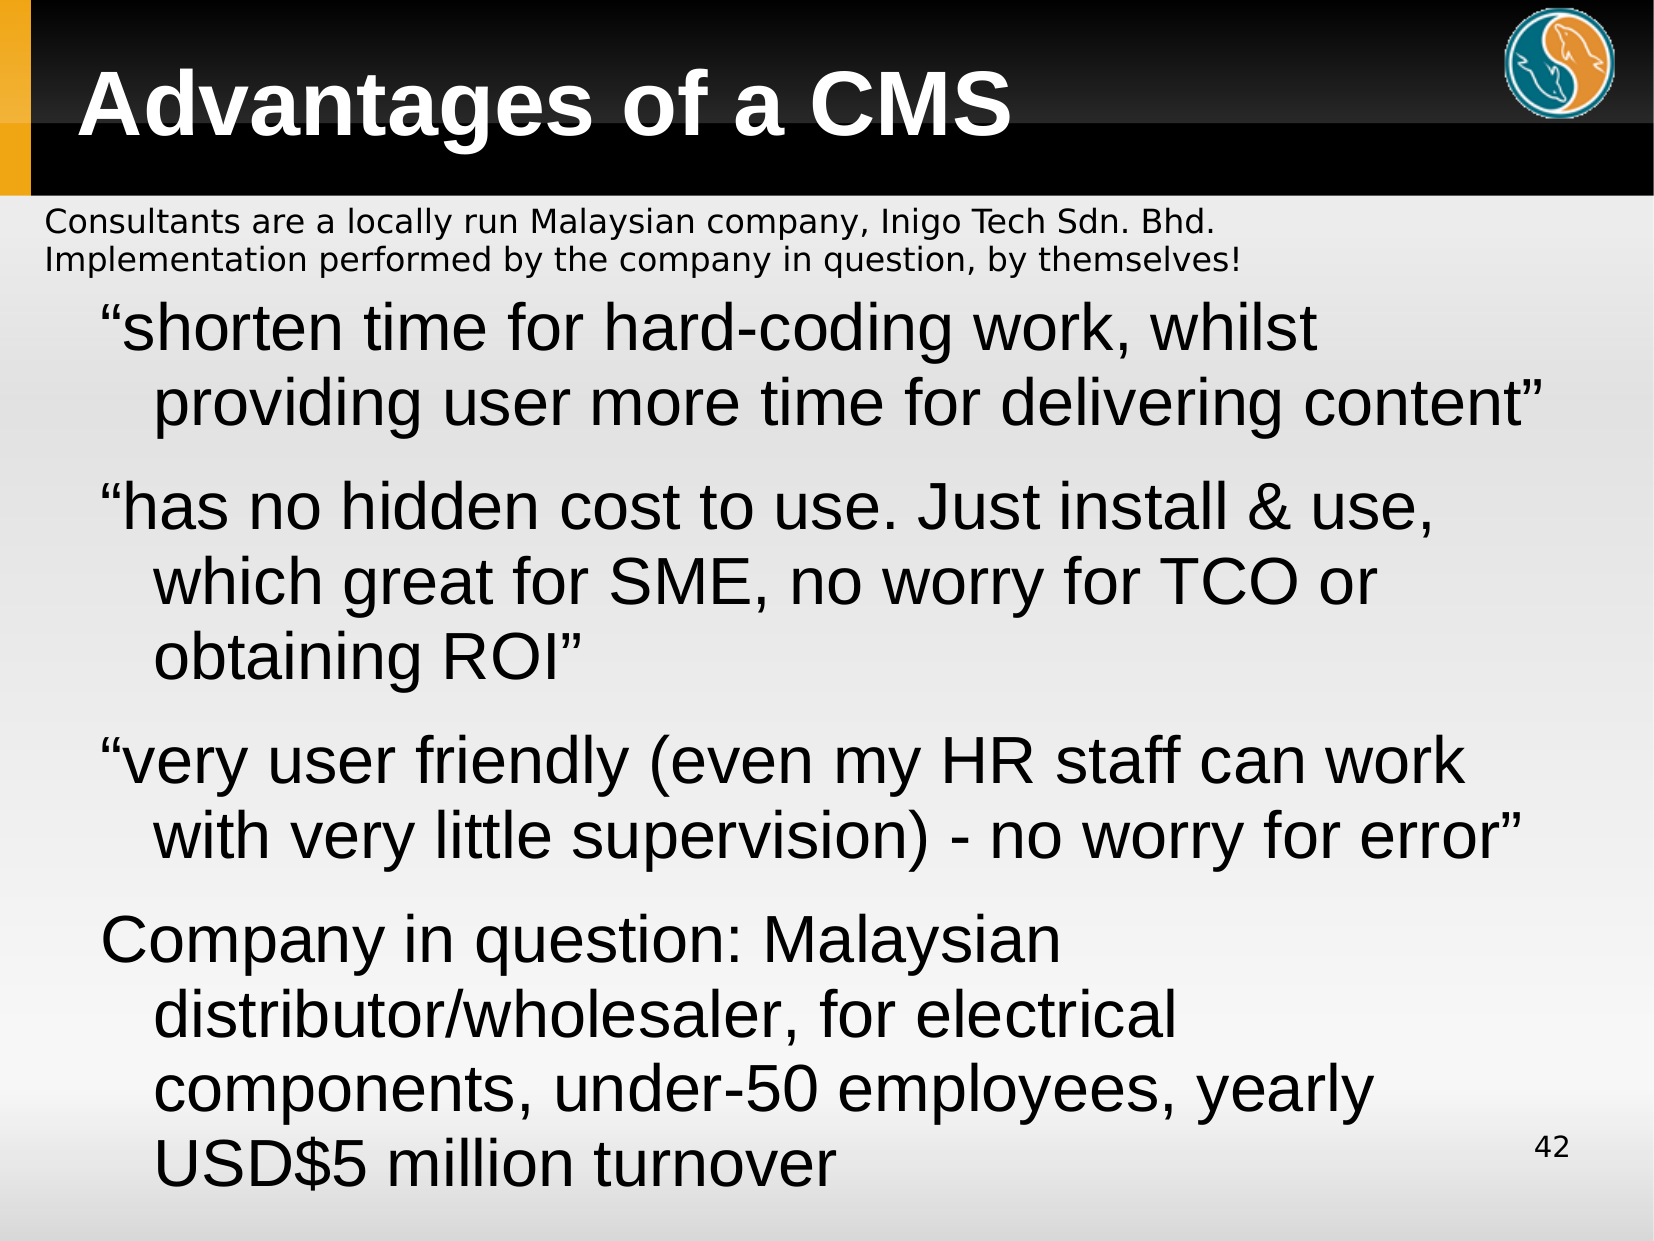

# Advantages of a CMS
Consultants are a locally run Malaysian company, Inigo Tech Sdn. Bhd.
Implementation performed by the company in question, by themselves!
“shorten time for hard-coding work, whilst providing user more time for delivering content”
“has no hidden cost to use. Just install & use, which great for SME, no worry for TCO or obtaining ROI”
“very user friendly (even my HR staff can work with very little supervision) - no worry for error”
Company in question: Malaysian distributor/wholesaler, for electrical components, under-50 employees, yearly USD$5 million turnover
42